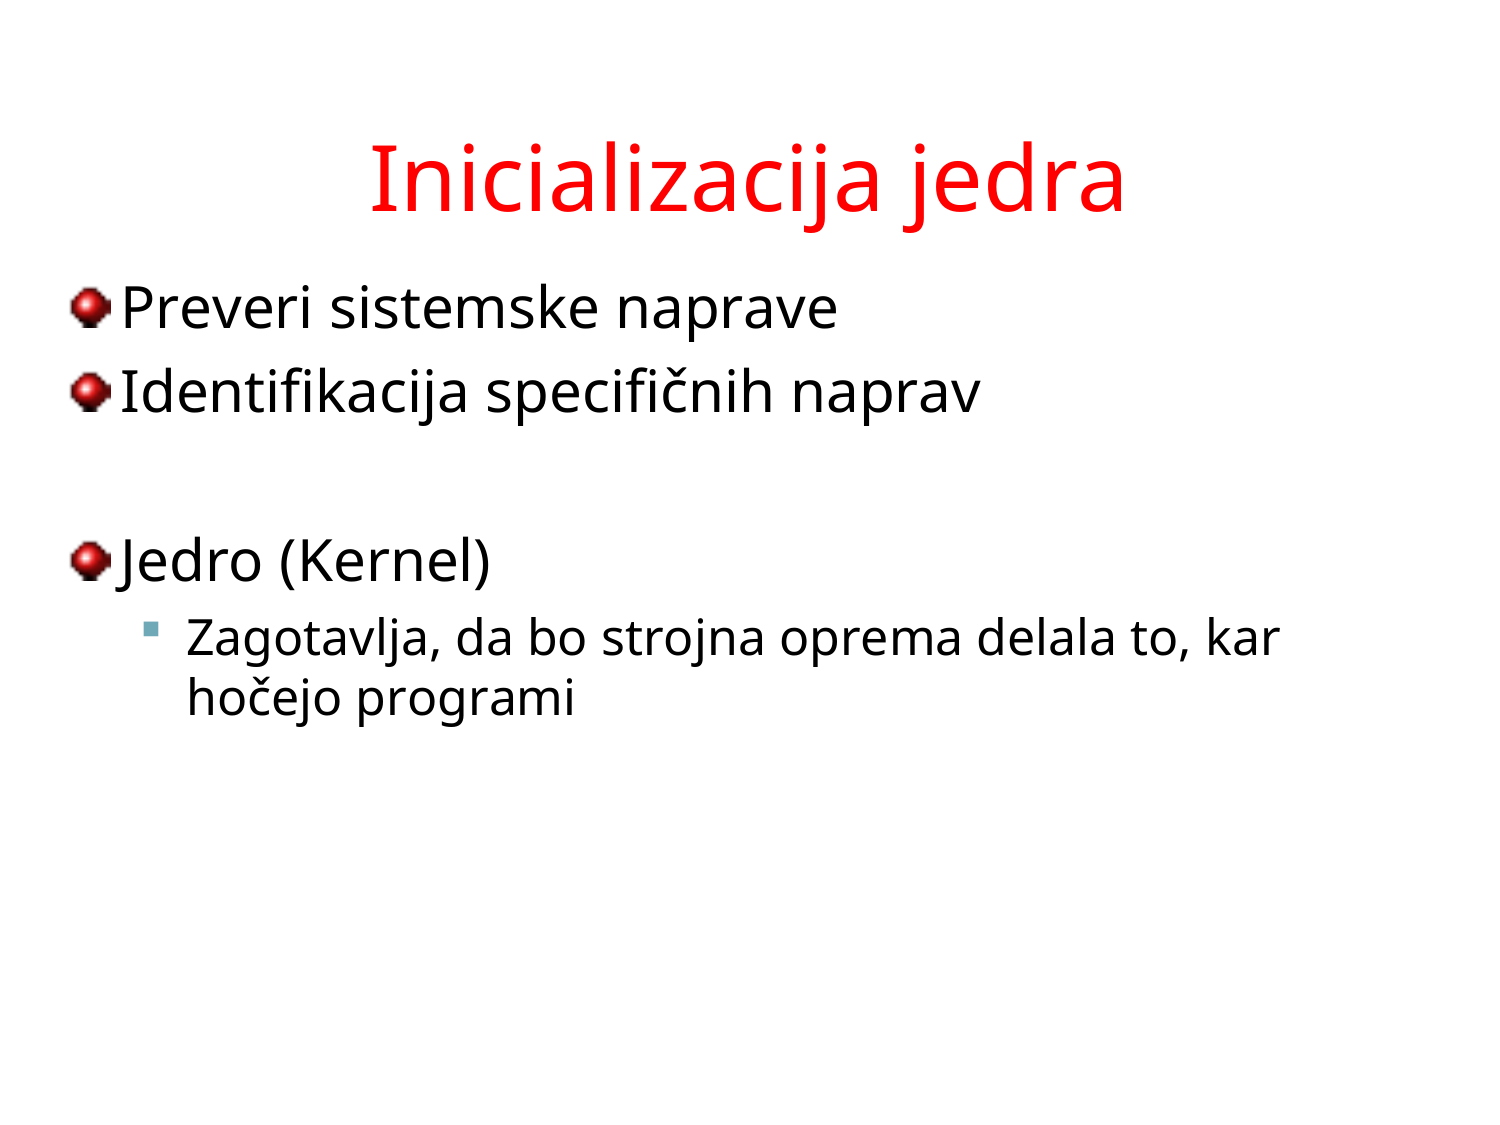

# Inicializacija jedra
Preveri sistemske naprave
Identifikacija specifičnih naprav
Jedro (Kernel)
Zagotavlja, da bo strojna oprema delala to, kar hočejo programi